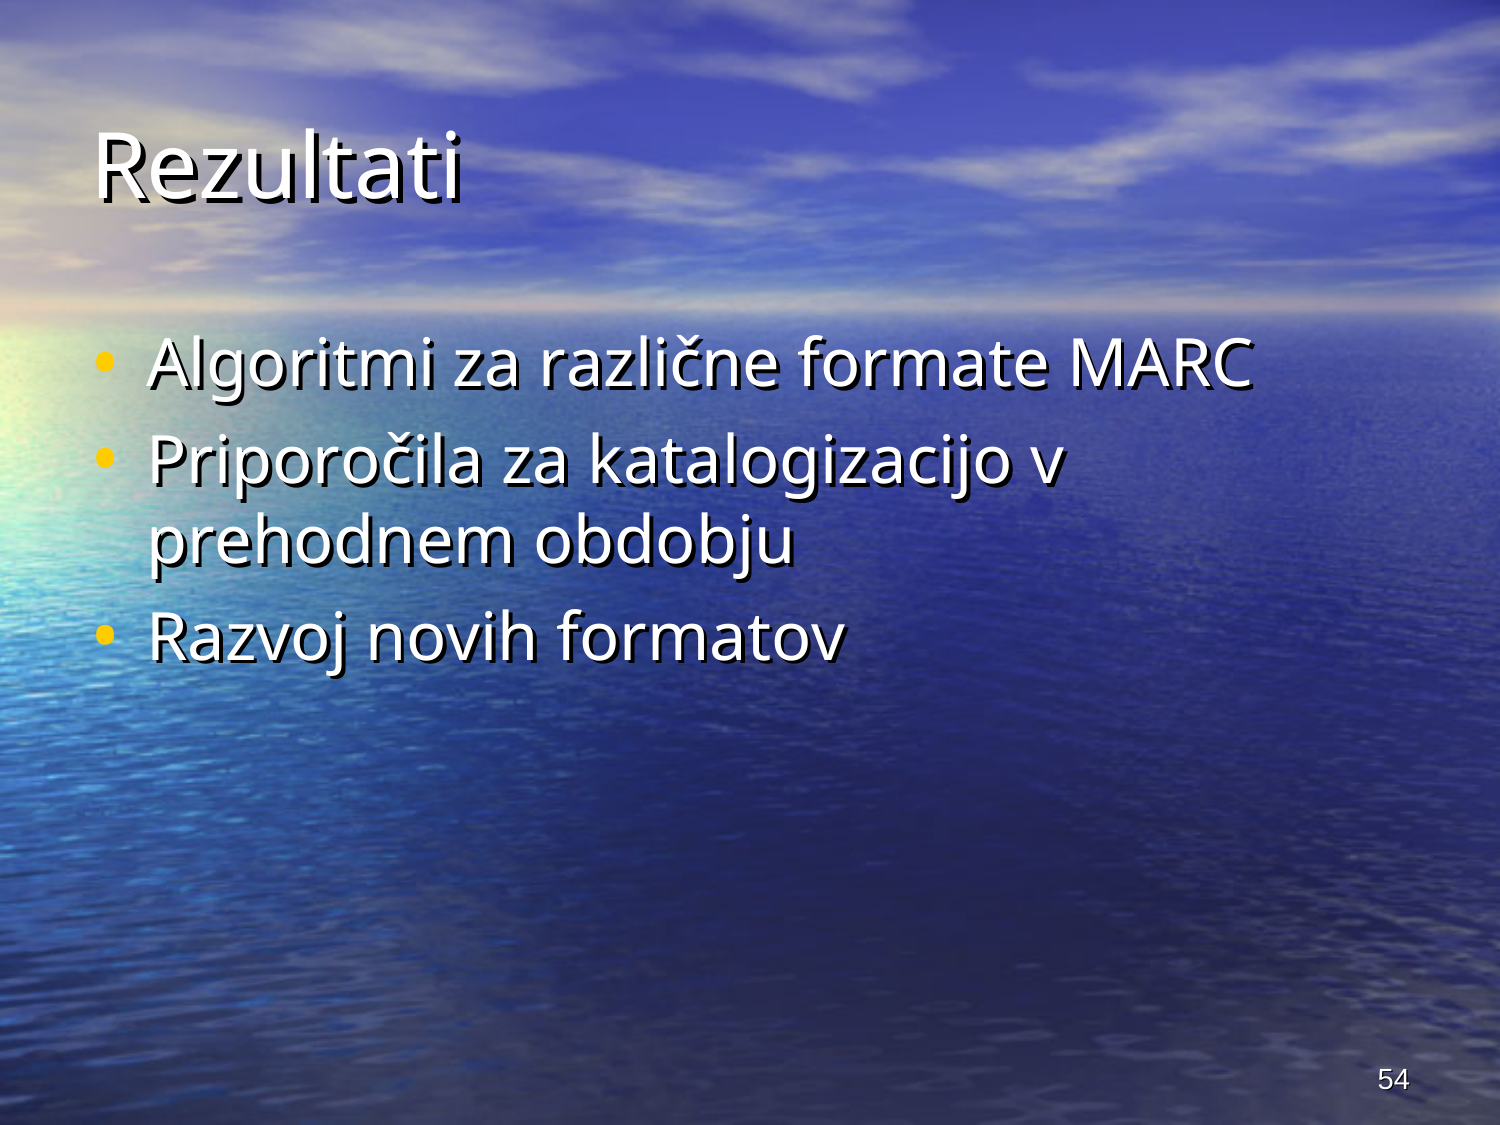

# Rezultati
Algoritmi za različne formate MARC
Priporočila za katalogizacijo v prehodnem obdobju
Razvoj novih formatov